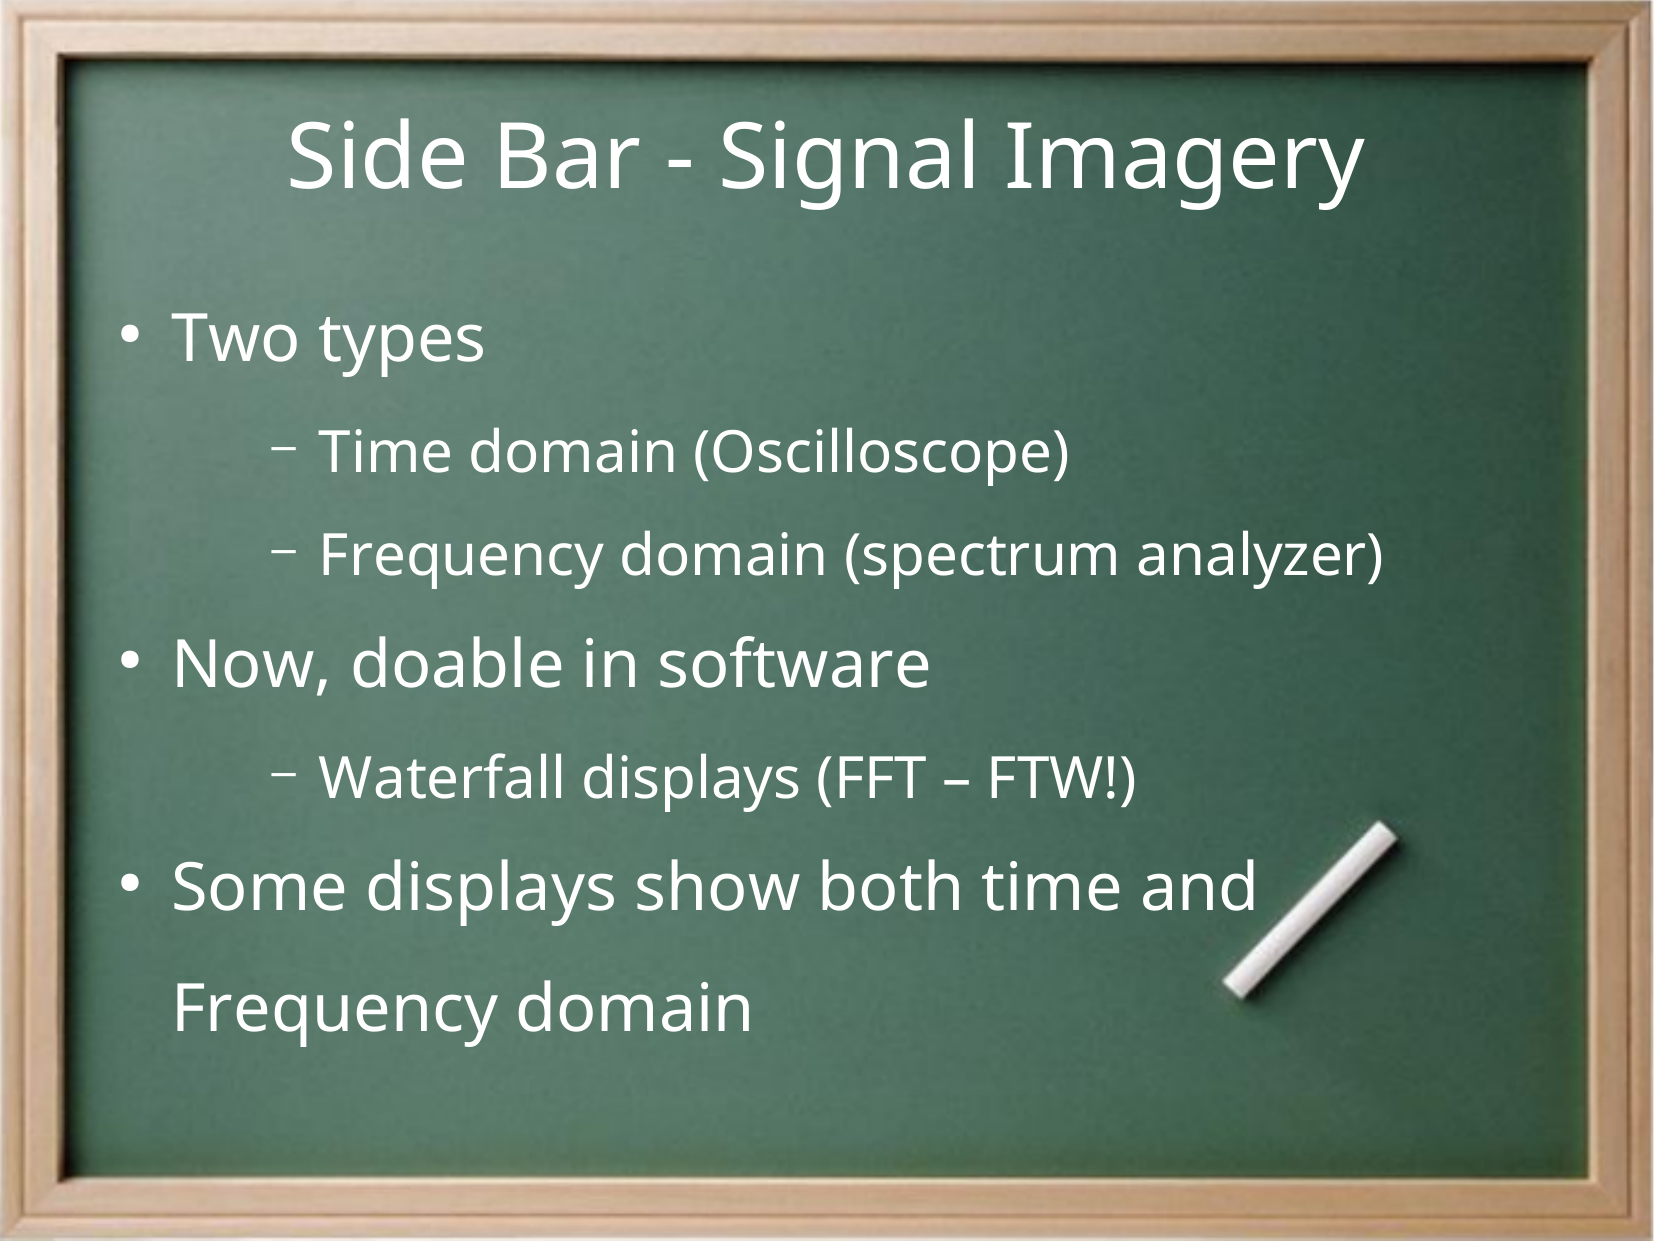

# Side Bar - Signal Imagery
Two types
Time domain (Oscilloscope)
Frequency domain (spectrum analyzer)
Now, doable in software
Waterfall displays (FFT – FTW!)
Some displays show both time and
Frequency domain